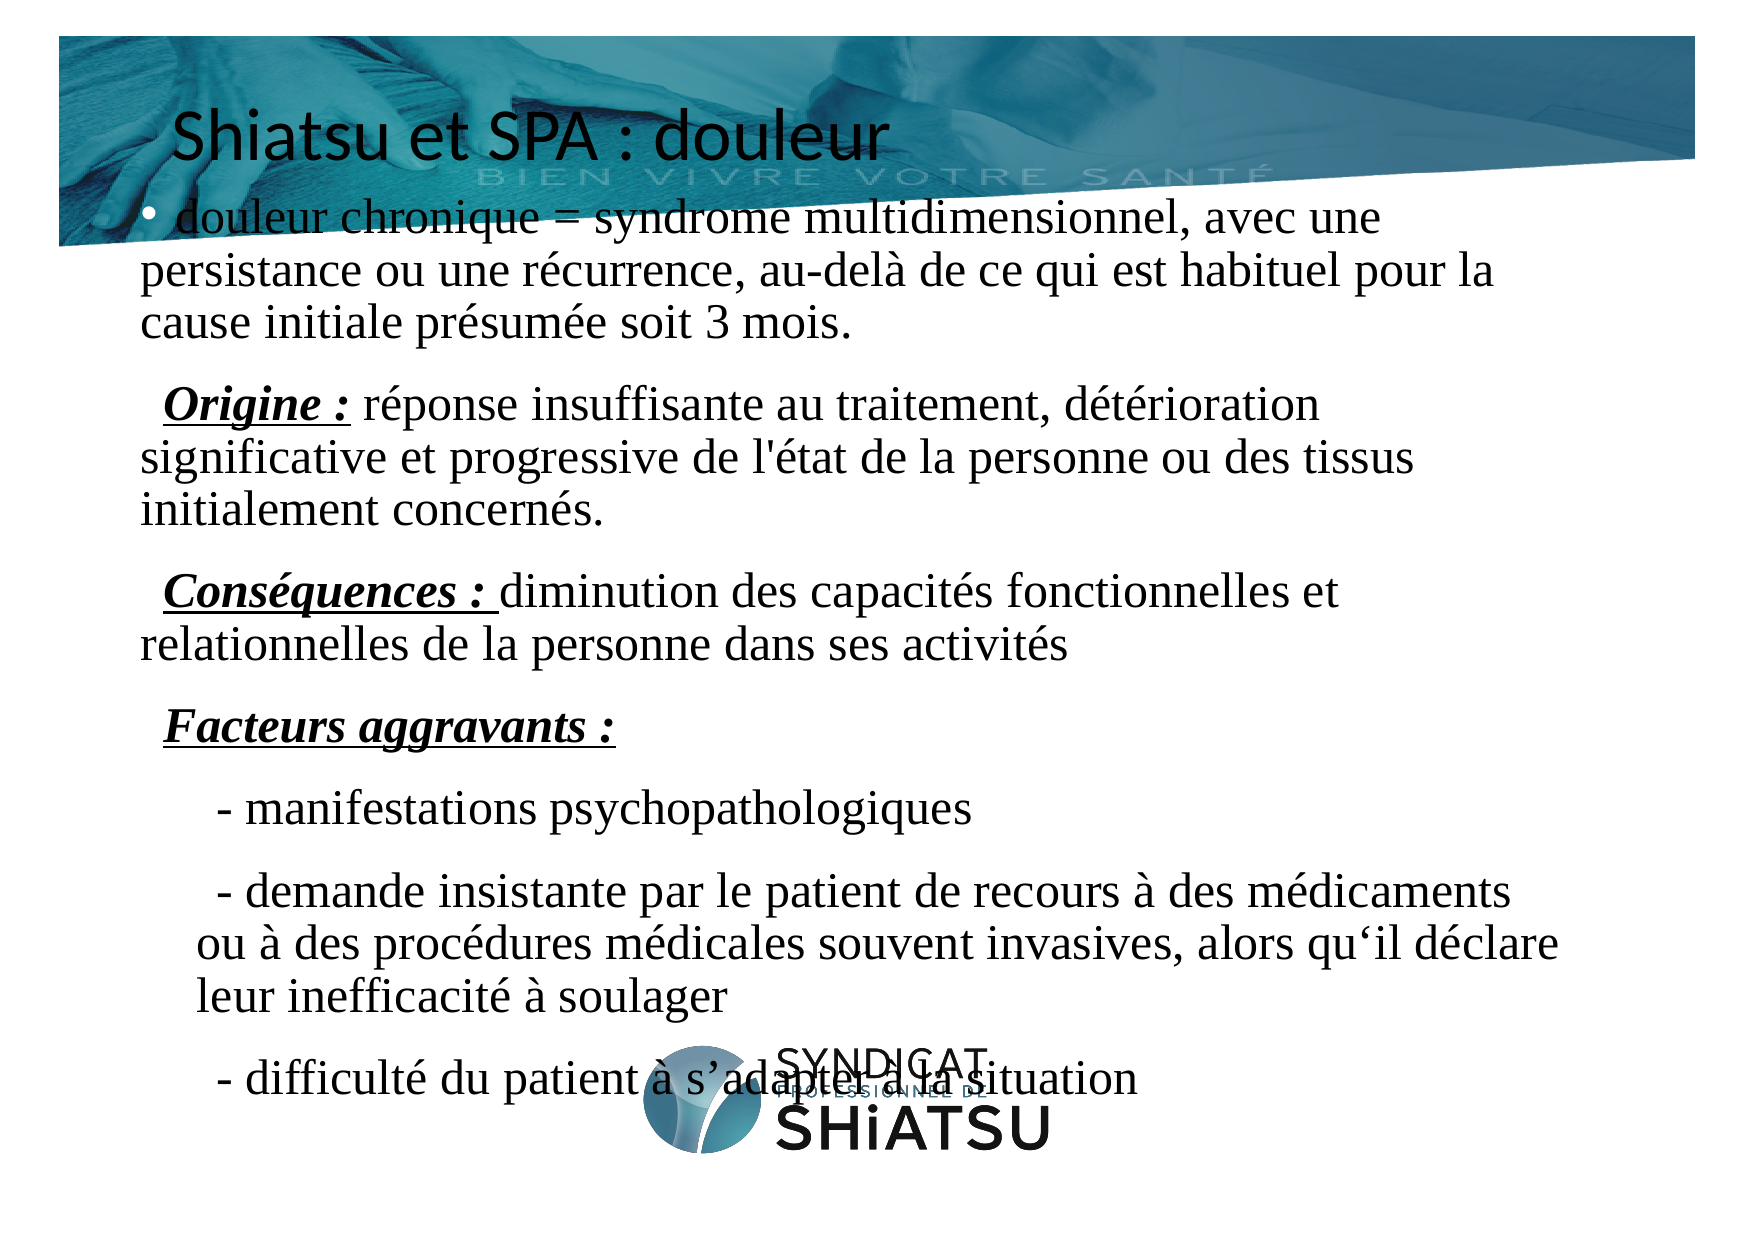

# Shiatsu et SPA : douleur
 douleur chronique = syndrome multidimensionnel, avec une persistance ou une récurrence, au-delà de ce qui est habituel pour la cause initiale présumée soit 3 mois.
Origine : réponse insuffisante au traitement, détérioration significative et progressive de l'état de la personne ou des tissus initialement concernés.
Conséquences : diminution des capacités fonctionnelles et relationnelles de la personne dans ses activités
Facteurs aggravants :
 - manifestations psychopathologiques
 - demande insistante par le patient de recours à des médicaments ou à des procédures médicales souvent invasives, alors qu‘il déclare leur inefficacité à soulager
 - difficulté du patient à s’adapter à la situation